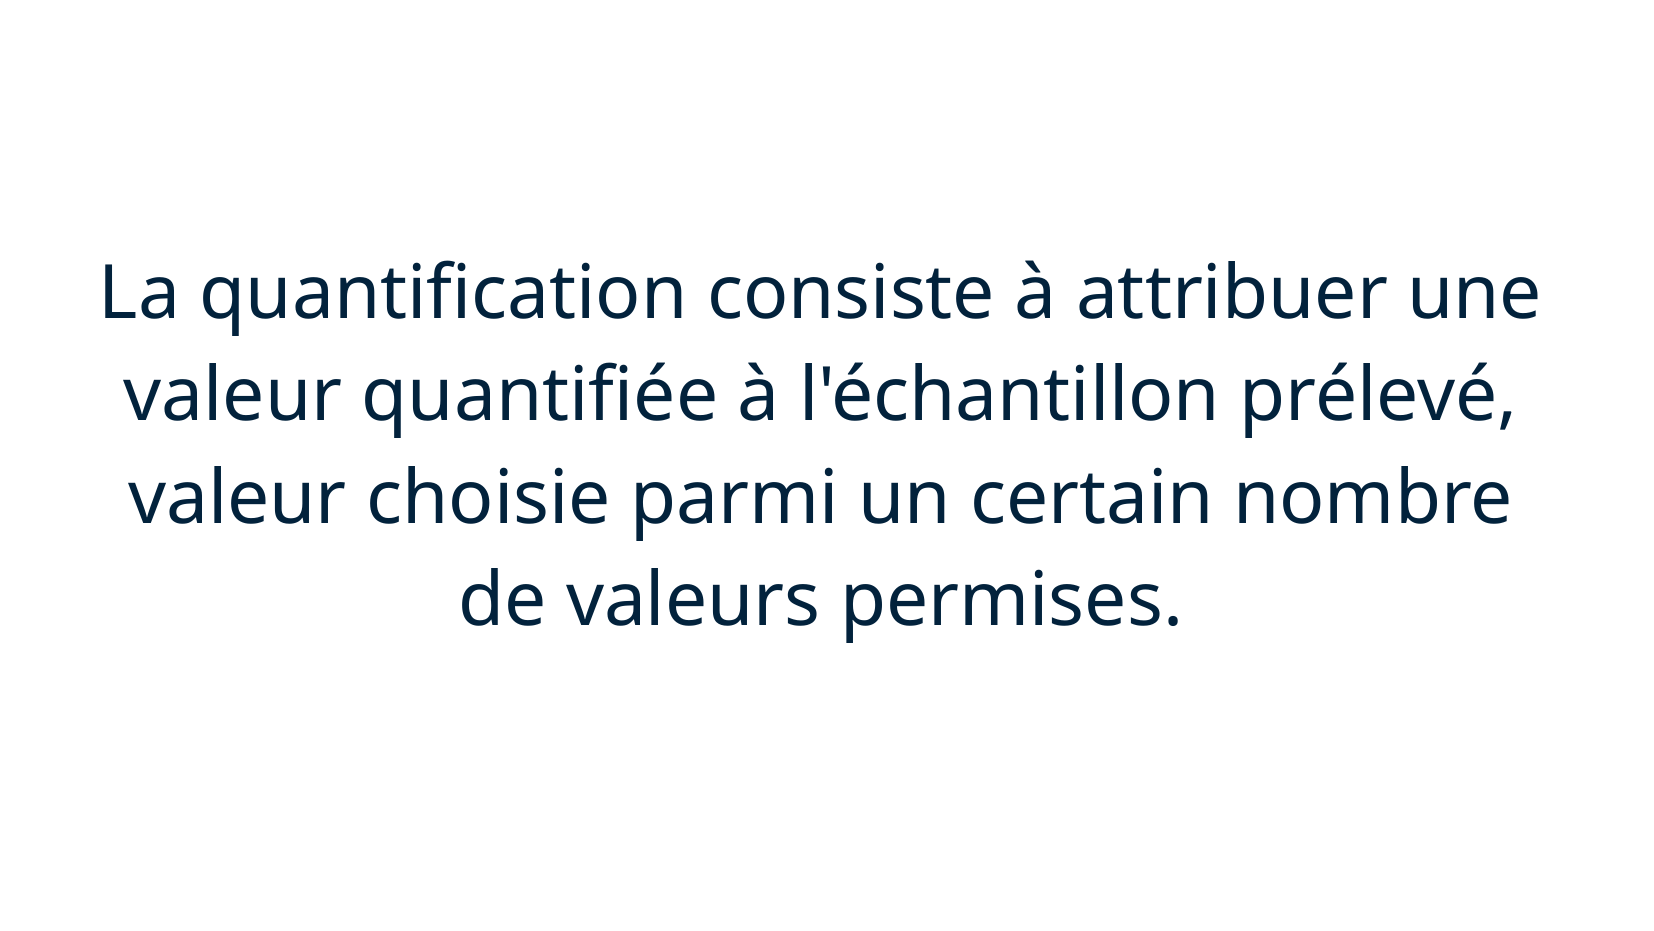

# La quantification consiste à attribuer une valeur quantifiée à l'échantillon prélevé, valeur choisie parmi un certain nombre de valeurs permises.